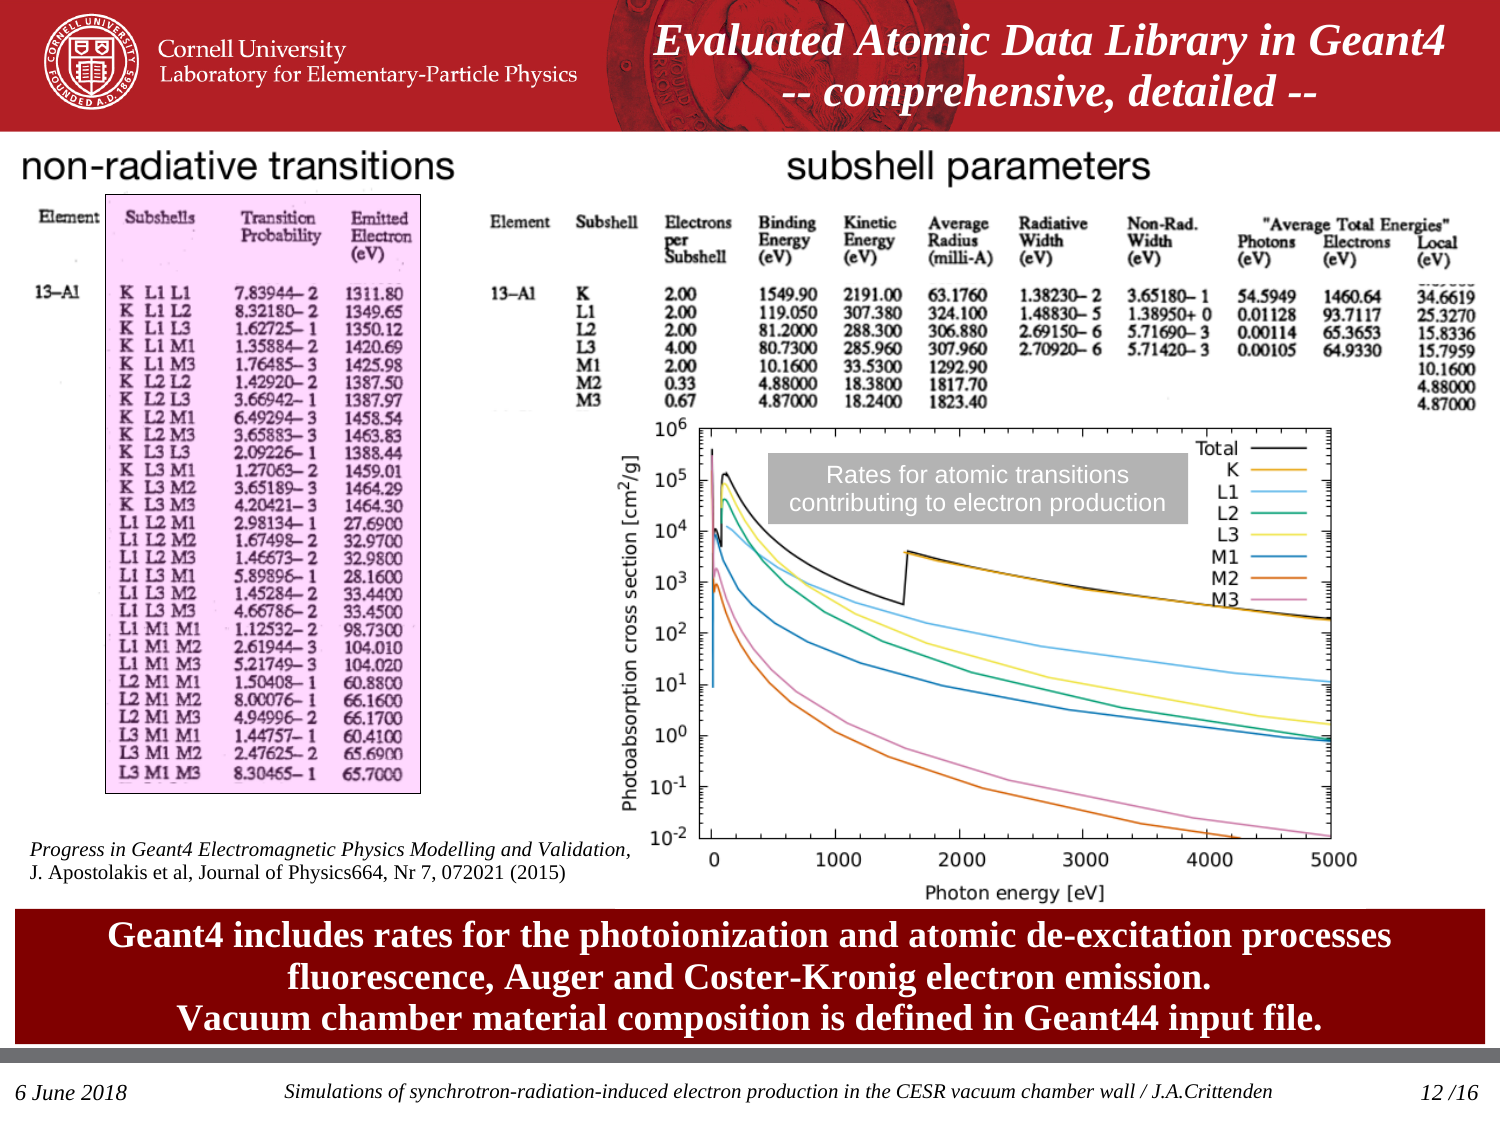

# Evaluated Atomic Data Library in Geant4 -- comprehensive, detailed --
Rates for atomic transitions contributing to electron production
Progress in Geant4 Electromagnetic Physics Modelling and Validation,
J. Apostolakis et al, Journal of Physics664, Nr 7, 072021 (2015)
Geant4 includes rates for the photoionization and atomic de-excitation processes fluorescence, Auger and Coster-Kronig electron emission.
Vacuum chamber material composition is defined in Geant44 input file.